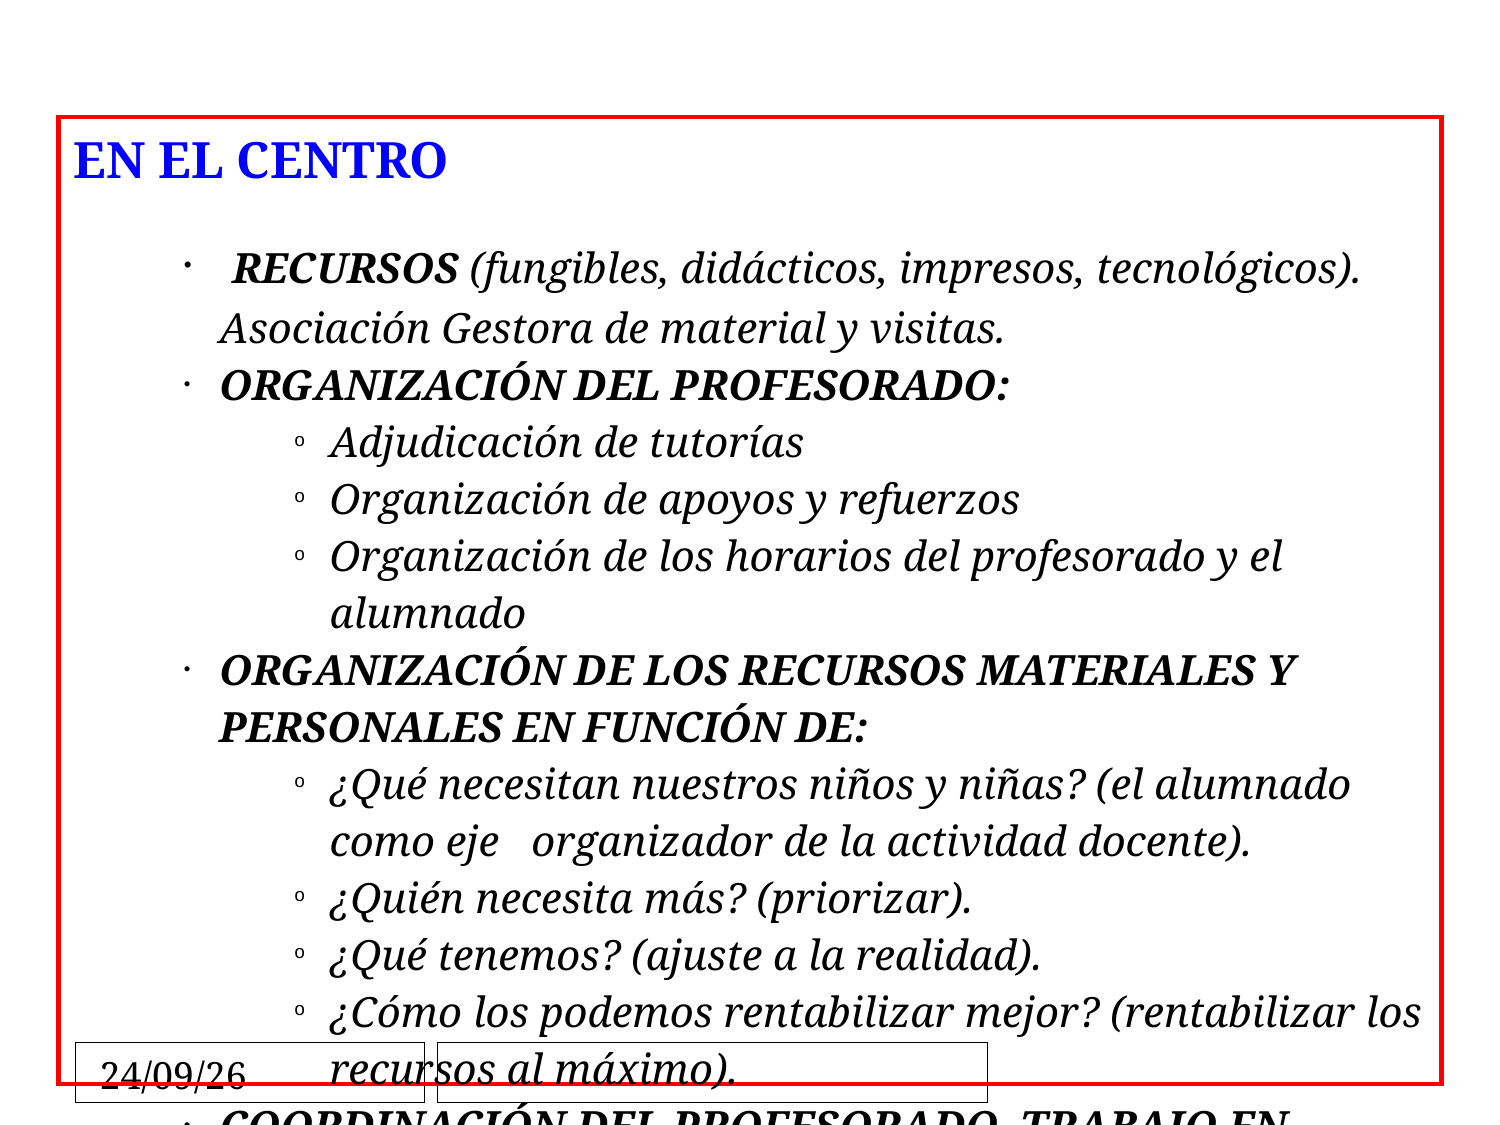

EN EL CENTRO
 RECURSOS (fungibles, didácticos, impresos, tecnológicos). Asociación Gestora de material y visitas.
ORGANIZACIÓN DEL PROFESORADO:
Adjudicación de tutorías
Organización de apoyos y refuerzos
Organización de los horarios del profesorado y el alumnado
ORGANIZACIÓN DE LOS RECURSOS MATERIALES Y PERSONALES EN FUNCIÓN DE:
¿Qué necesitan nuestros niños y niñas? (el alumnado como eje organizador de la actividad docente).
¿Quién necesita más? (priorizar).
¿Qué tenemos? (ajuste a la realidad).
¿Cómo los podemos rentabilizar mejor? (rentabilizar los recursos al máximo).
COORDINACIÓN DEL PROFESORADO. TRABAJO EN EQUIPO.
COORDINACIÓN CON EL PERSONAL NO DOCENTE